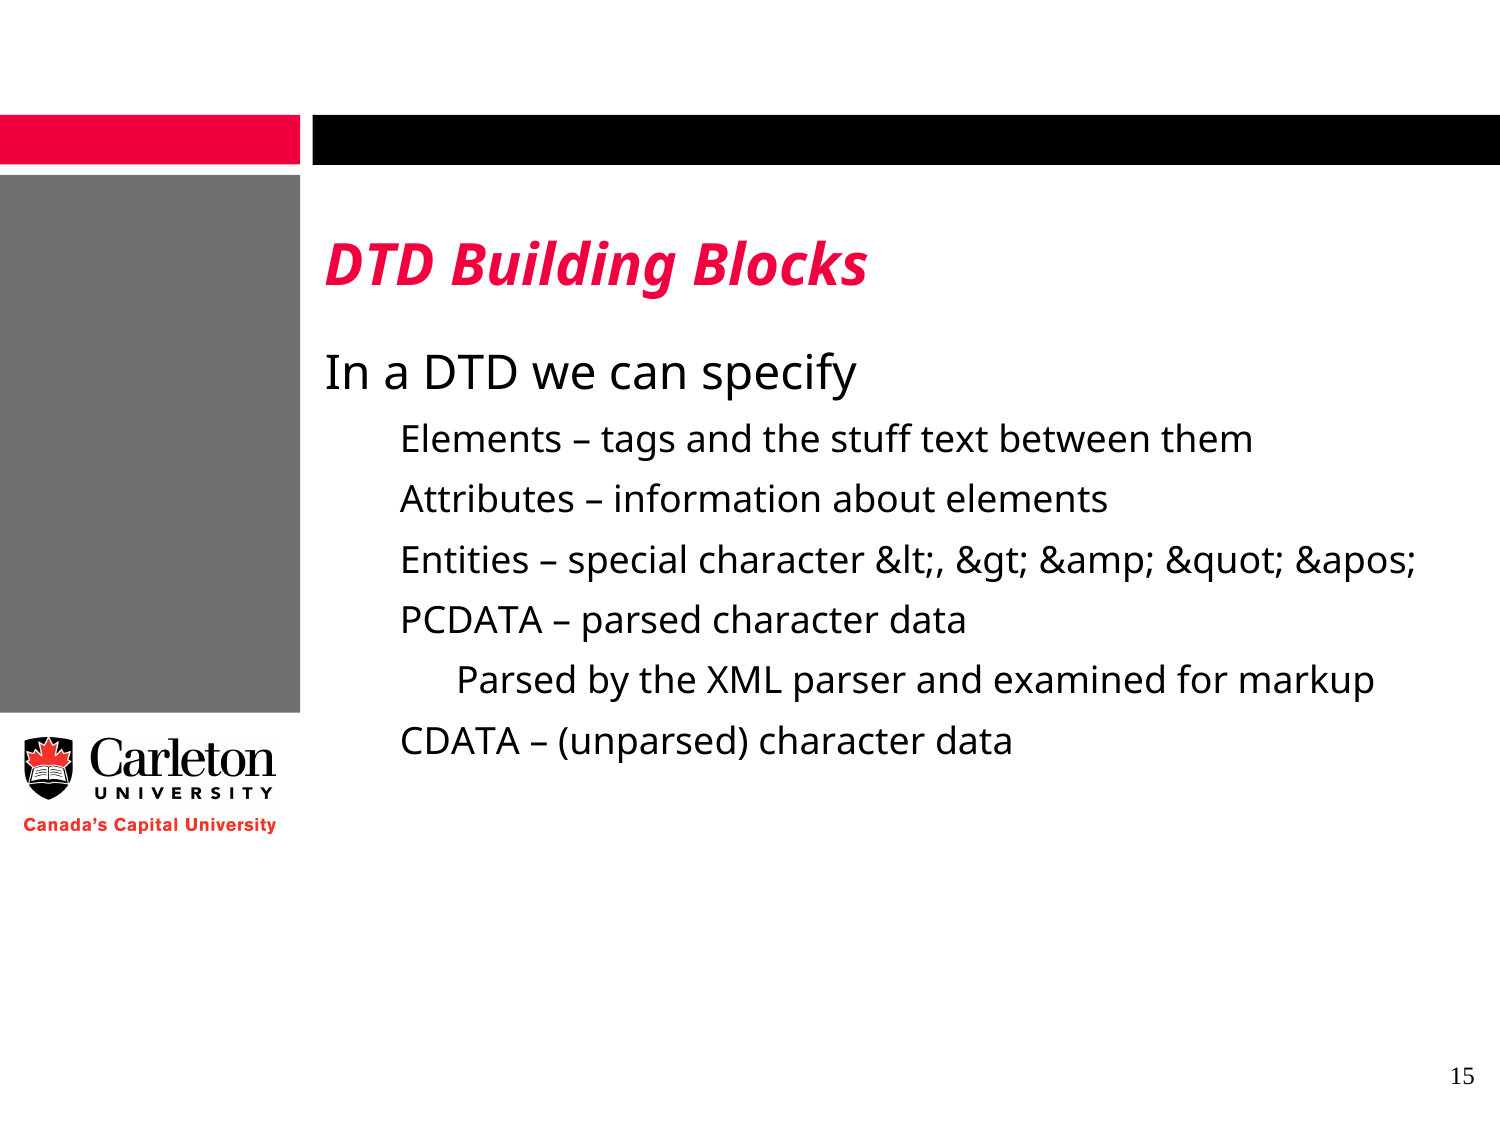

# DTD Building Blocks
In a DTD we can specify
Elements – tags and the stuff text between them
Attributes – information about elements
Entities – special character &lt;, &gt; &amp; &quot; &apos;
PCDATA – parsed character data
Parsed by the XML parser and examined for markup
CDATA – (unparsed) character data
15